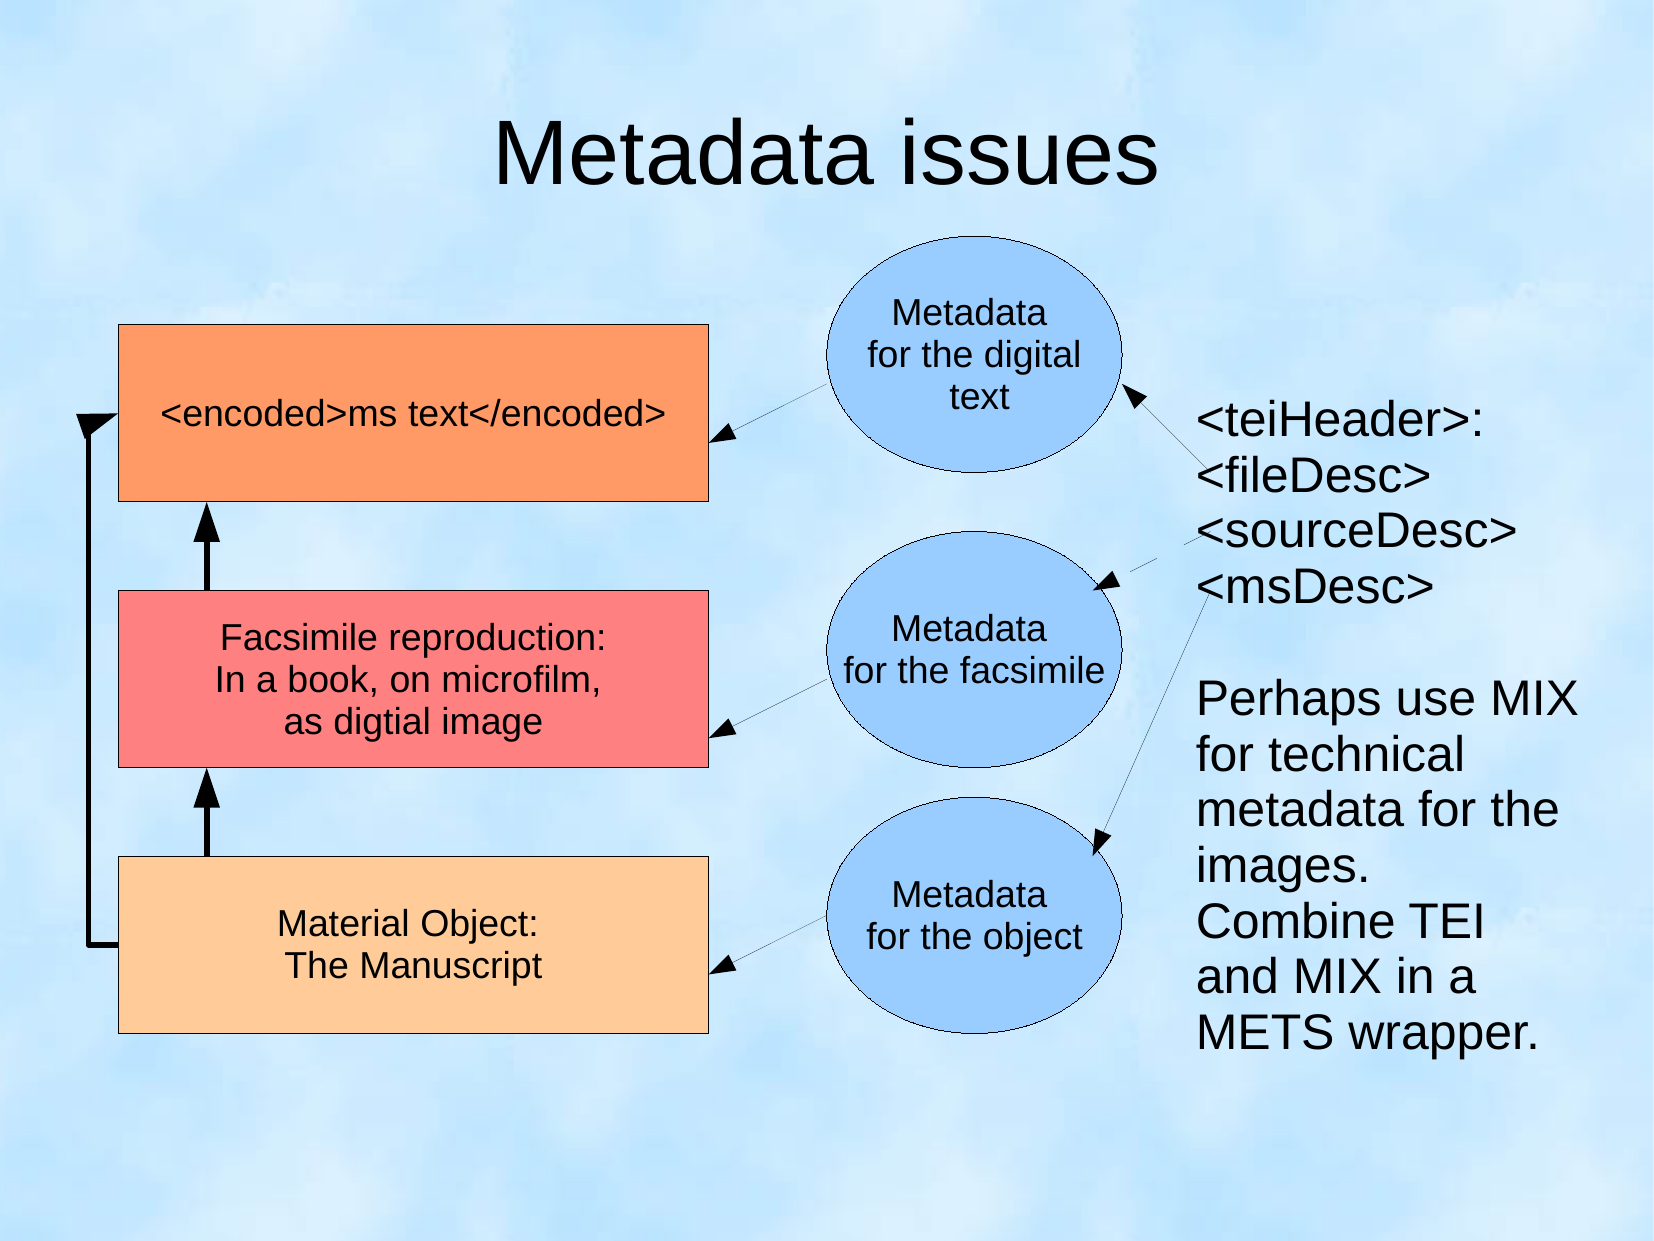

# Metadata issues
Metadata
for the digital
 text
<encoded>ms text</encoded>
<teiHeader>:
<fileDesc>
<sourceDesc>
<msDesc>
Perhaps use MIX for technical metadata for the images. Combine TEI and MIX in a METS wrapper.
Metadata
for the facsimile
Facsimile reproduction:
In a book, on microfilm,
as digtial image
Metadata
for the object
Material Object:
The Manuscript